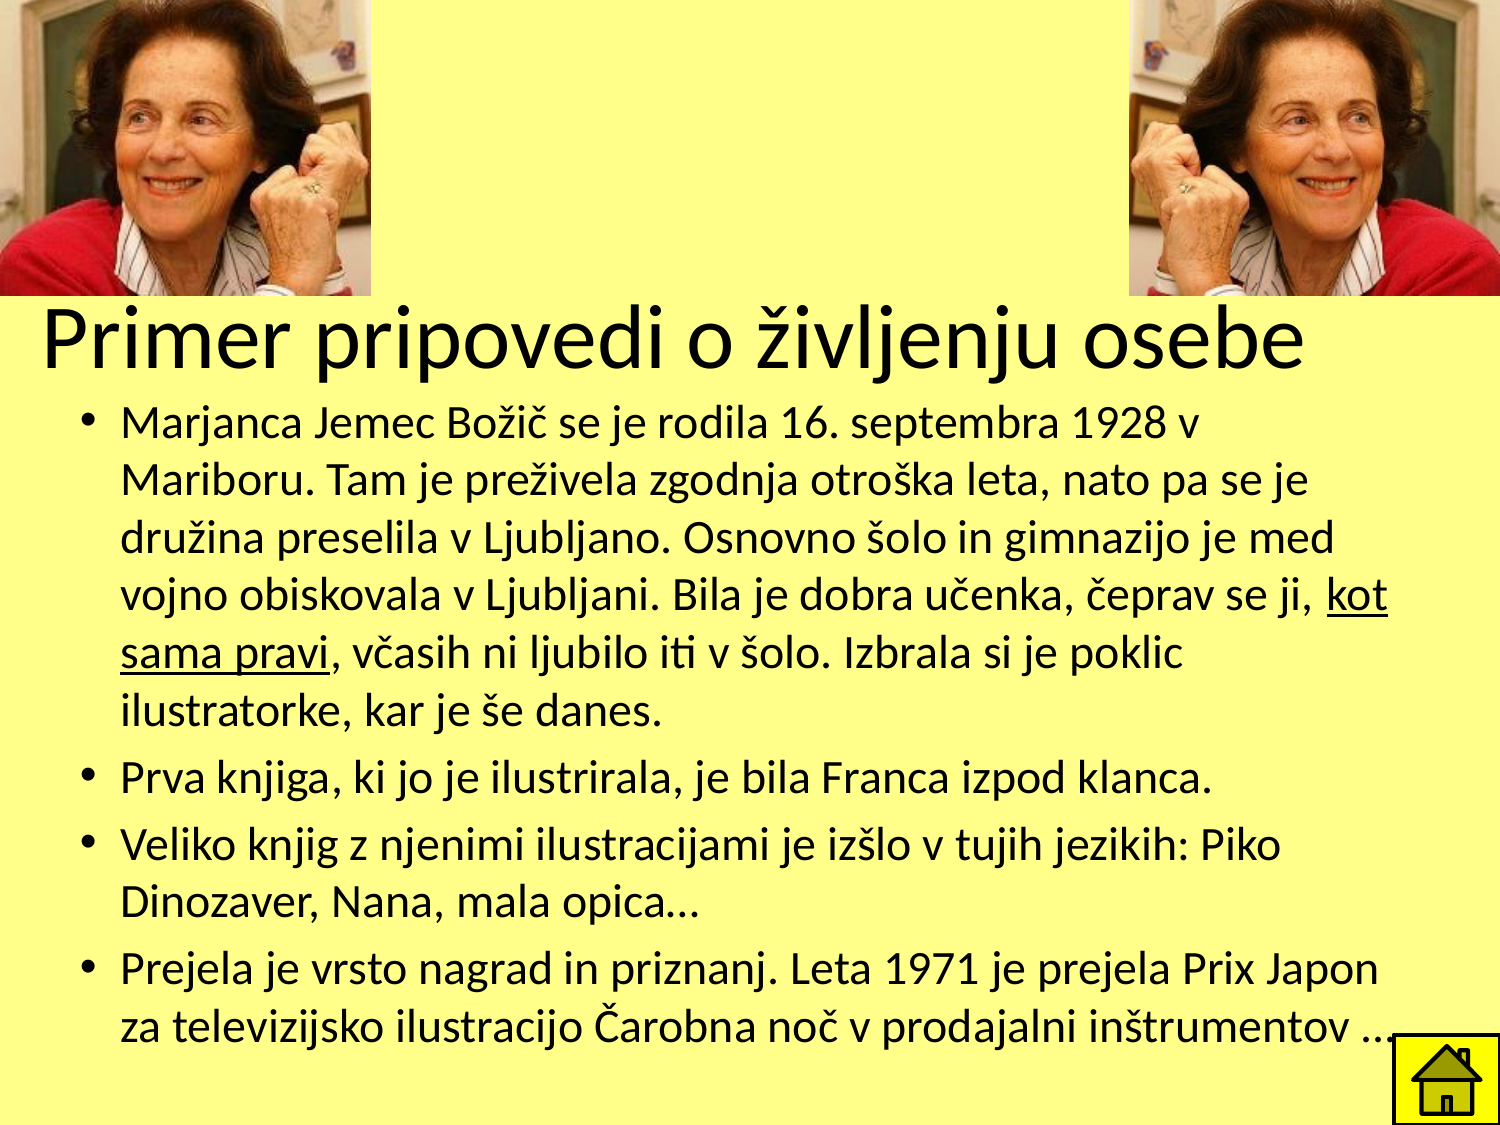

Primer pripovedi o življenju osebe
# Marjanca Jemec Božič se je rodila 16. septembra 1928 v Mariboru. Tam je preživela zgodnja otroška leta, nato pa se je družina preselila v Ljubljano. Osnovno šolo in gimnazijo je med vojno obiskovala v Ljubljani. Bila je dobra učenka, čeprav se ji, kot sama pravi, včasih ni ljubilo iti v šolo. Izbrala si je poklic ilustratorke, kar je še danes.
Prva knjiga, ki jo je ilustrirala, je bila Franca izpod klanca.
Veliko knjig z njenimi ilustracijami je izšlo v tujih jezikih: Piko Dinozaver, Nana, mala opica…
Prejela je vrsto nagrad in priznanj. Leta 1971 je prejela Prix Japon za televizijsko ilustracijo Čarobna noč v prodajalni inštrumentov ...